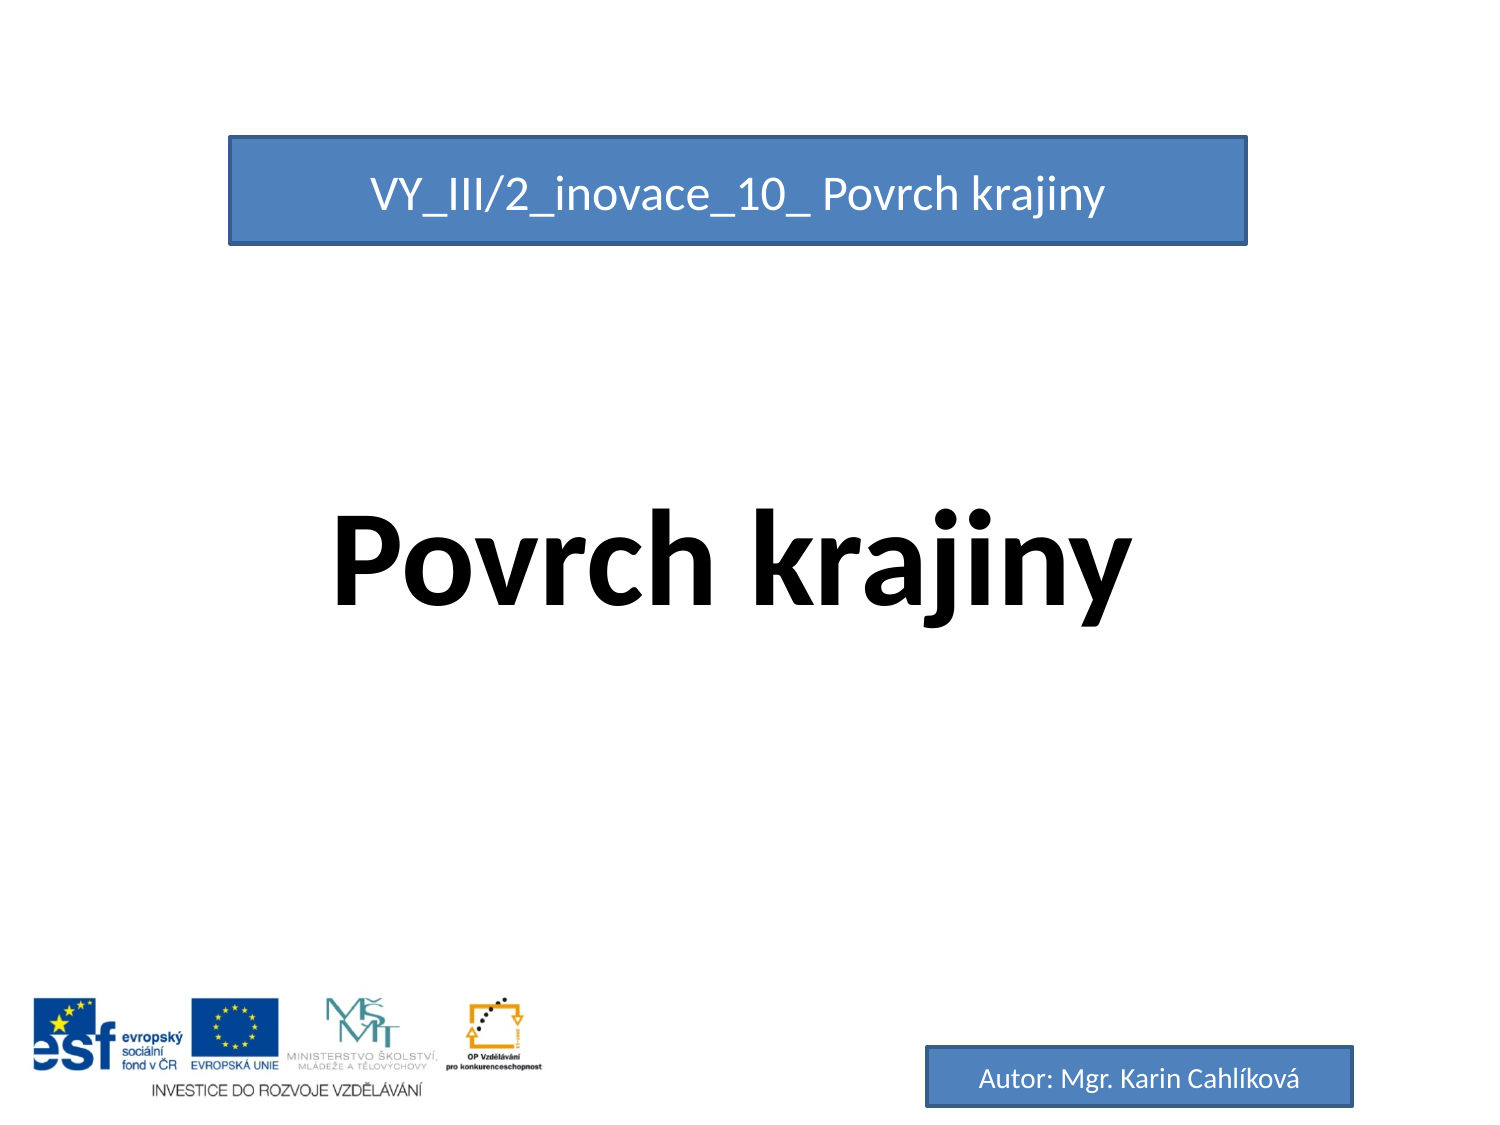

VY_III/2_inovace_10_ Povrch krajiny
# Povrch krajiny
Autor: Mgr. Karin Cahlíková